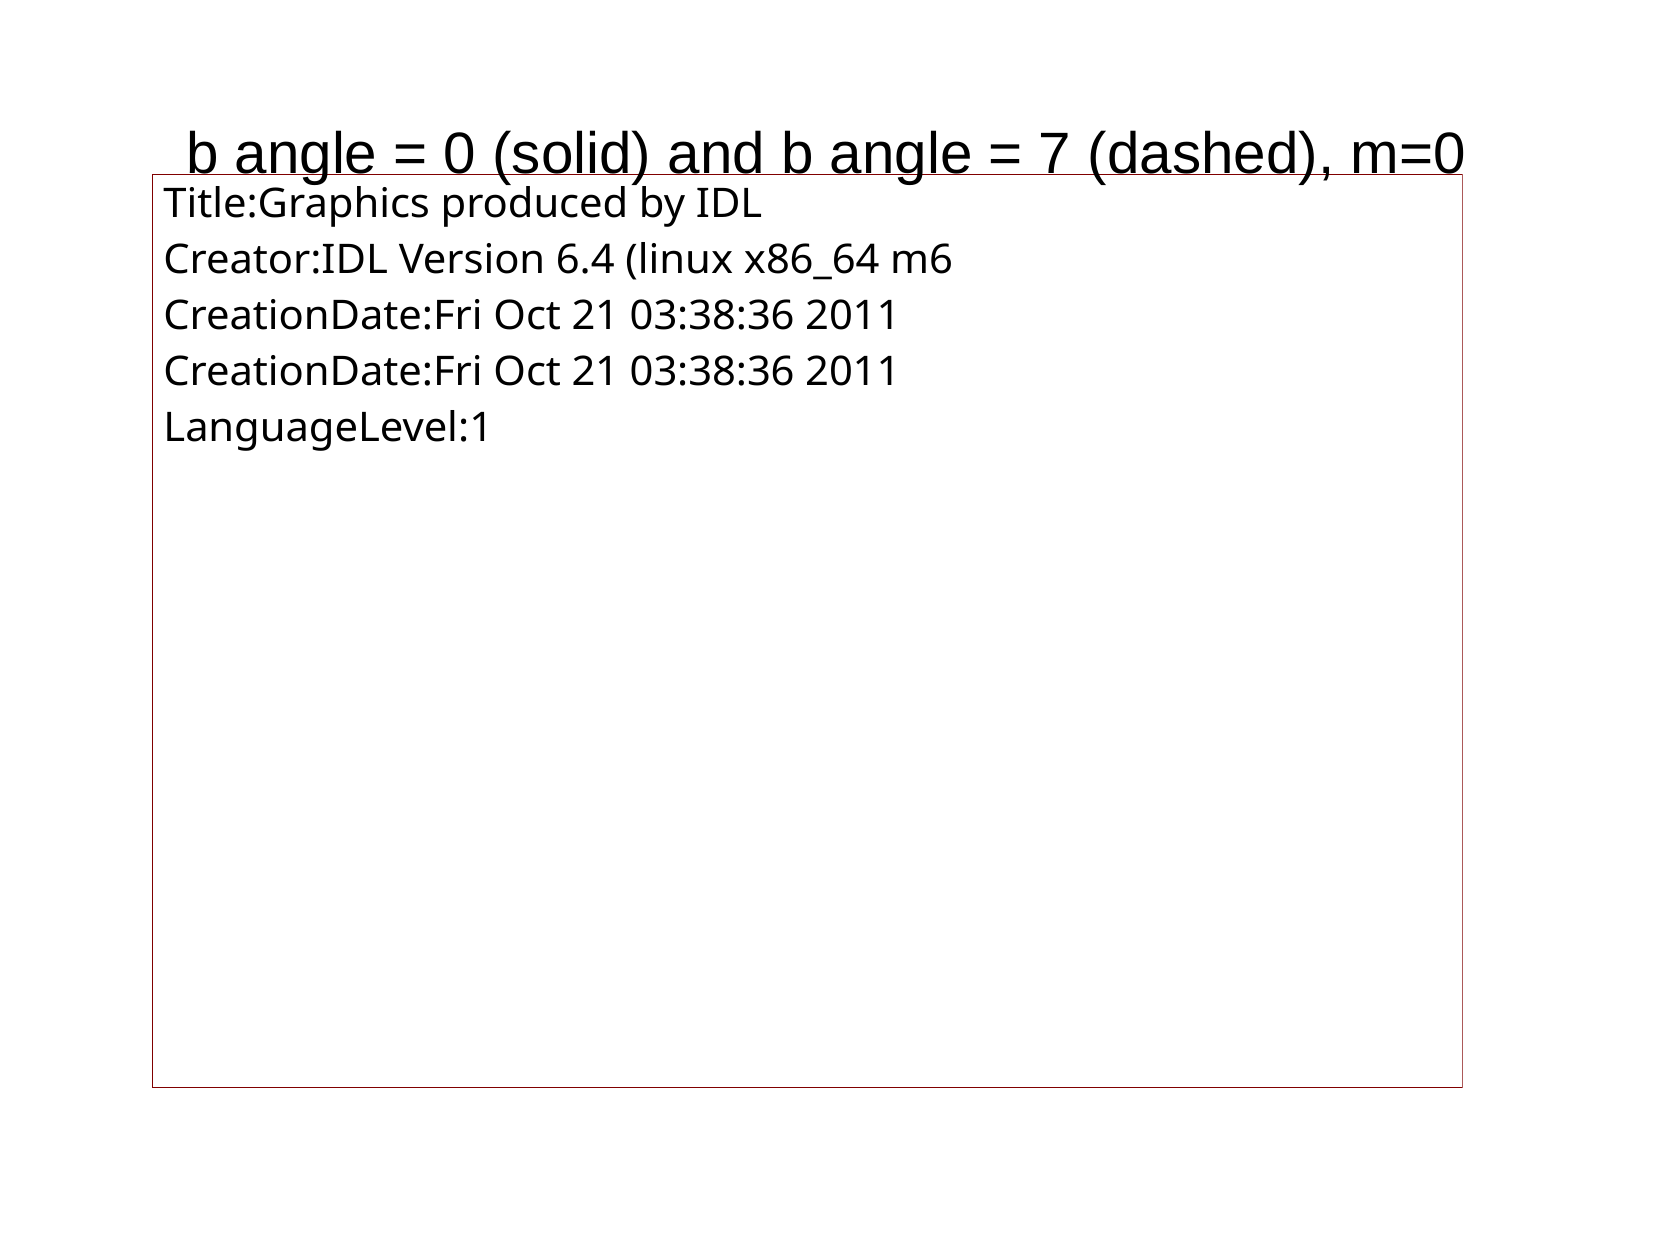

# b angle = 0 (solid) and b angle = 7 (dashed), m=0